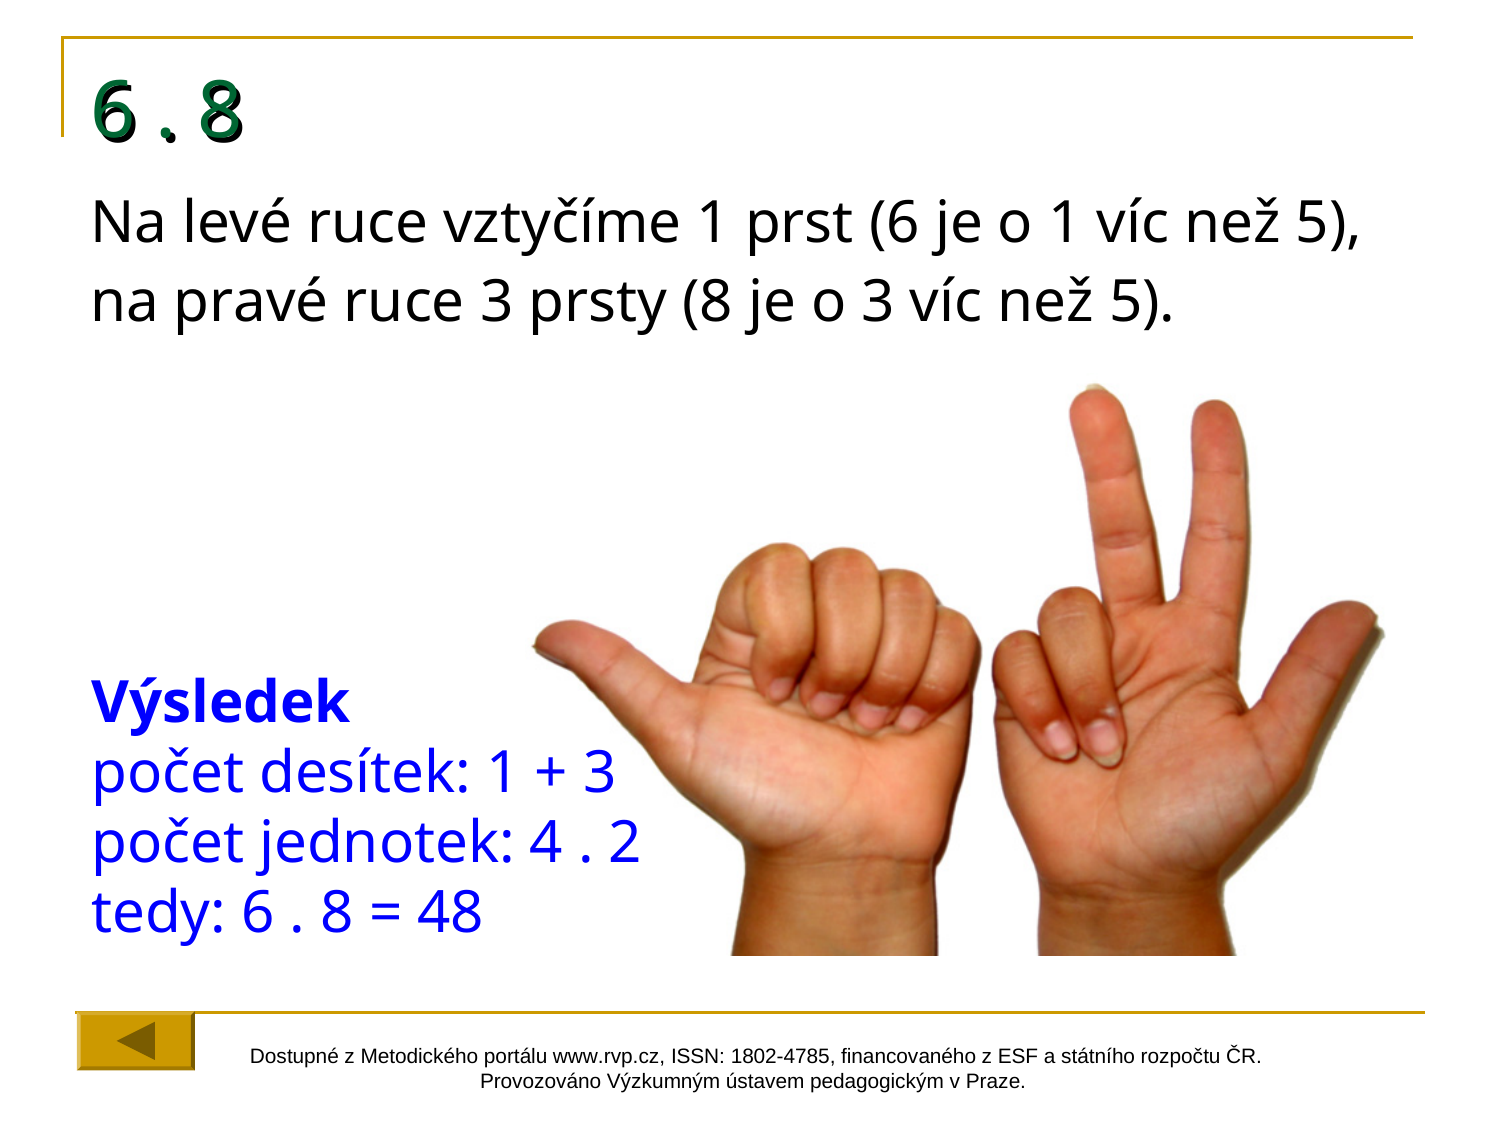

# 6 . 8
Na levé ruce vztyčíme 1 prst (6 je o 1 víc než 5), na pravé ruce 3 prsty (8 je o 3 víc než 5).
Výsledek
počet desítek: 1 + 3
počet jednotek: 4 . 2
tedy: 6 . 8 = 48